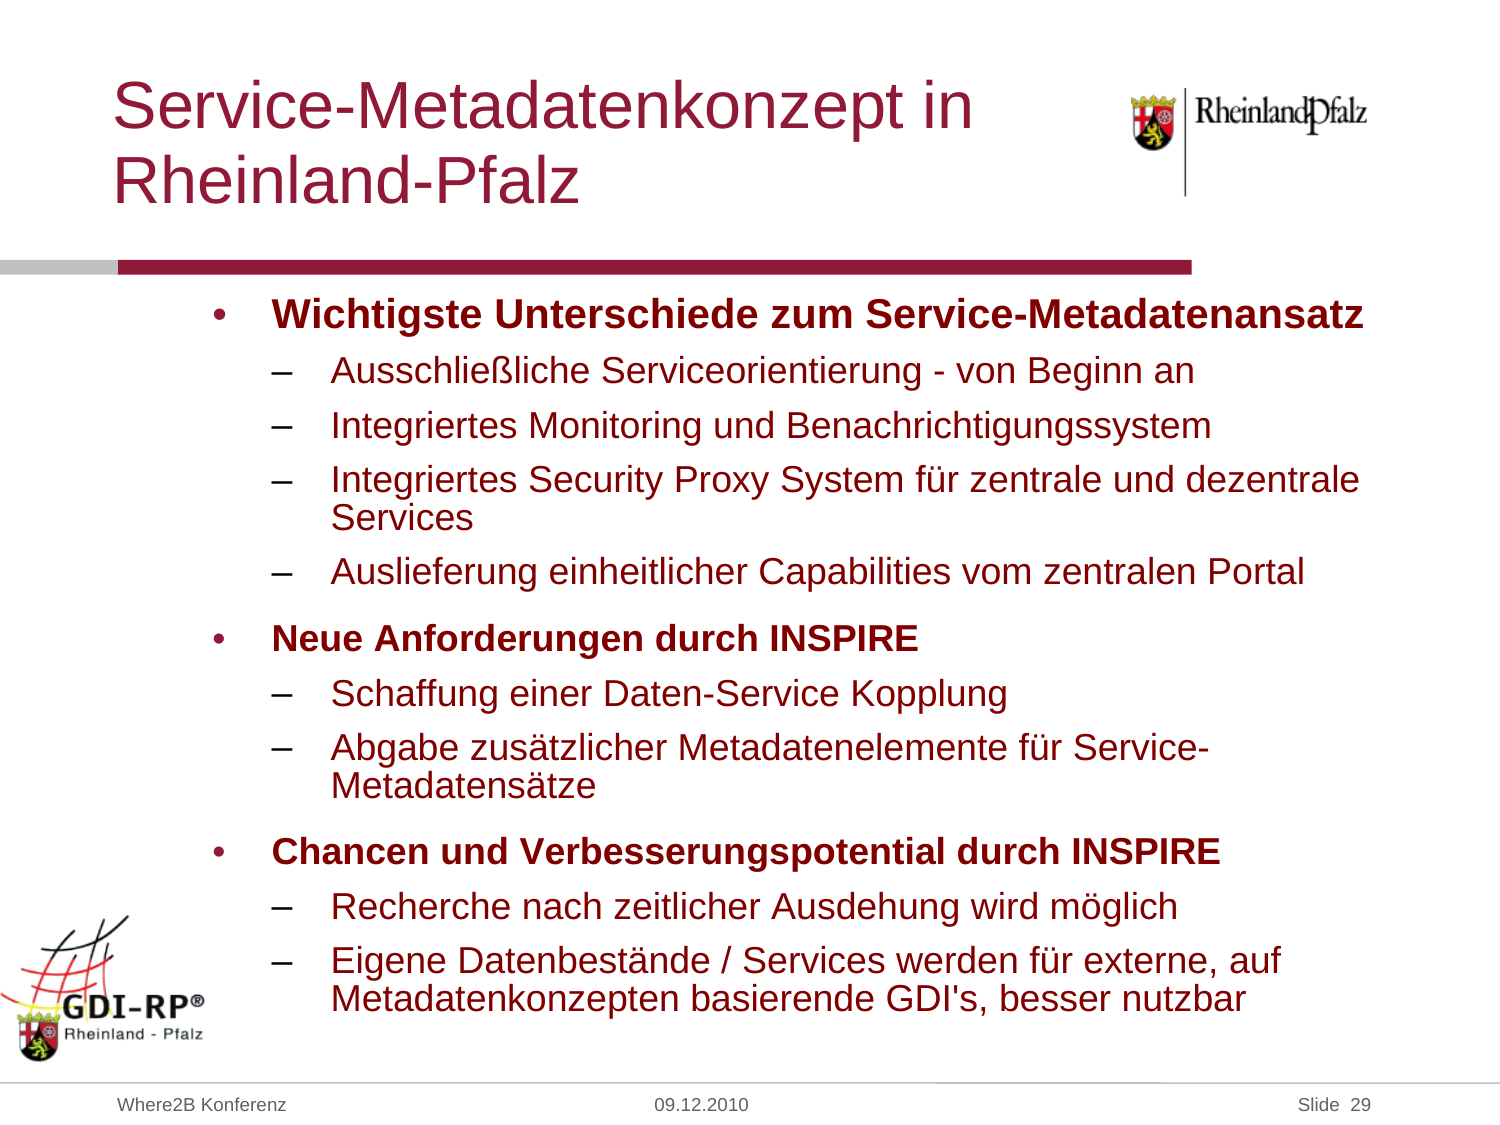

# Service-Metadatenkonzept in Rheinland-Pfalz
Wichtigste Unterschiede zum Service-Metadatenansatz
Ausschließliche Serviceorientierung - von Beginn an
Integriertes Monitoring und Benachrichtigungssystem
Integriertes Security Proxy System für zentrale und dezentrale Services
Auslieferung einheitlicher Capabilities vom zentralen Portal
Neue Anforderungen durch INSPIRE
Schaffung einer Daten-Service Kopplung
Abgabe zusätzlicher Metadatenelemente für Service-Metadatensätze
Chancen und Verbesserungspotential durch INSPIRE
Recherche nach zeitlicher Ausdehung wird möglich
Eigene Datenbestände / Services werden für externe, auf Metadatenkonzepten basierende GDI's, besser nutzbar